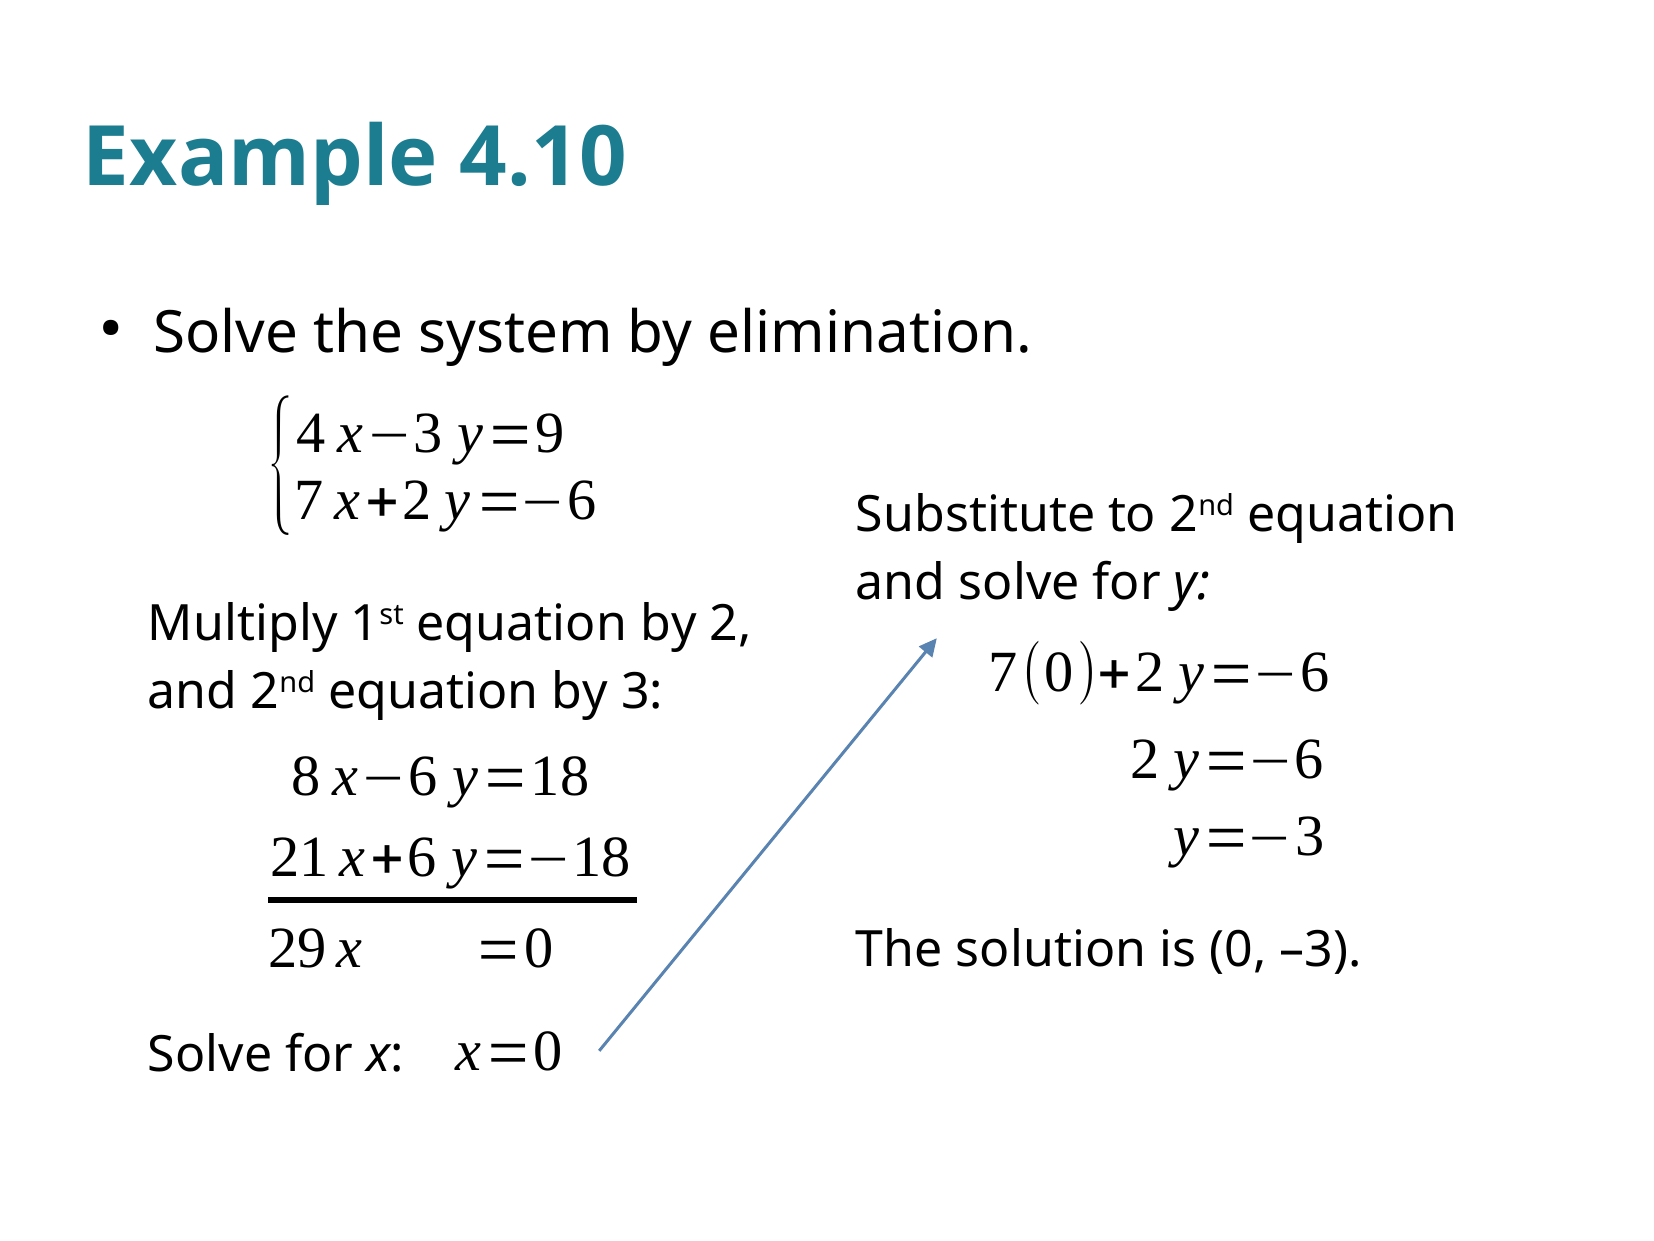

# Example 4.10
Solve the system by elimination.
Substitute to 2nd equation and solve for y:
Multiply 1st equation by 2, and 2nd equation by 3:
The solution is (0, –3).
Solve for x: